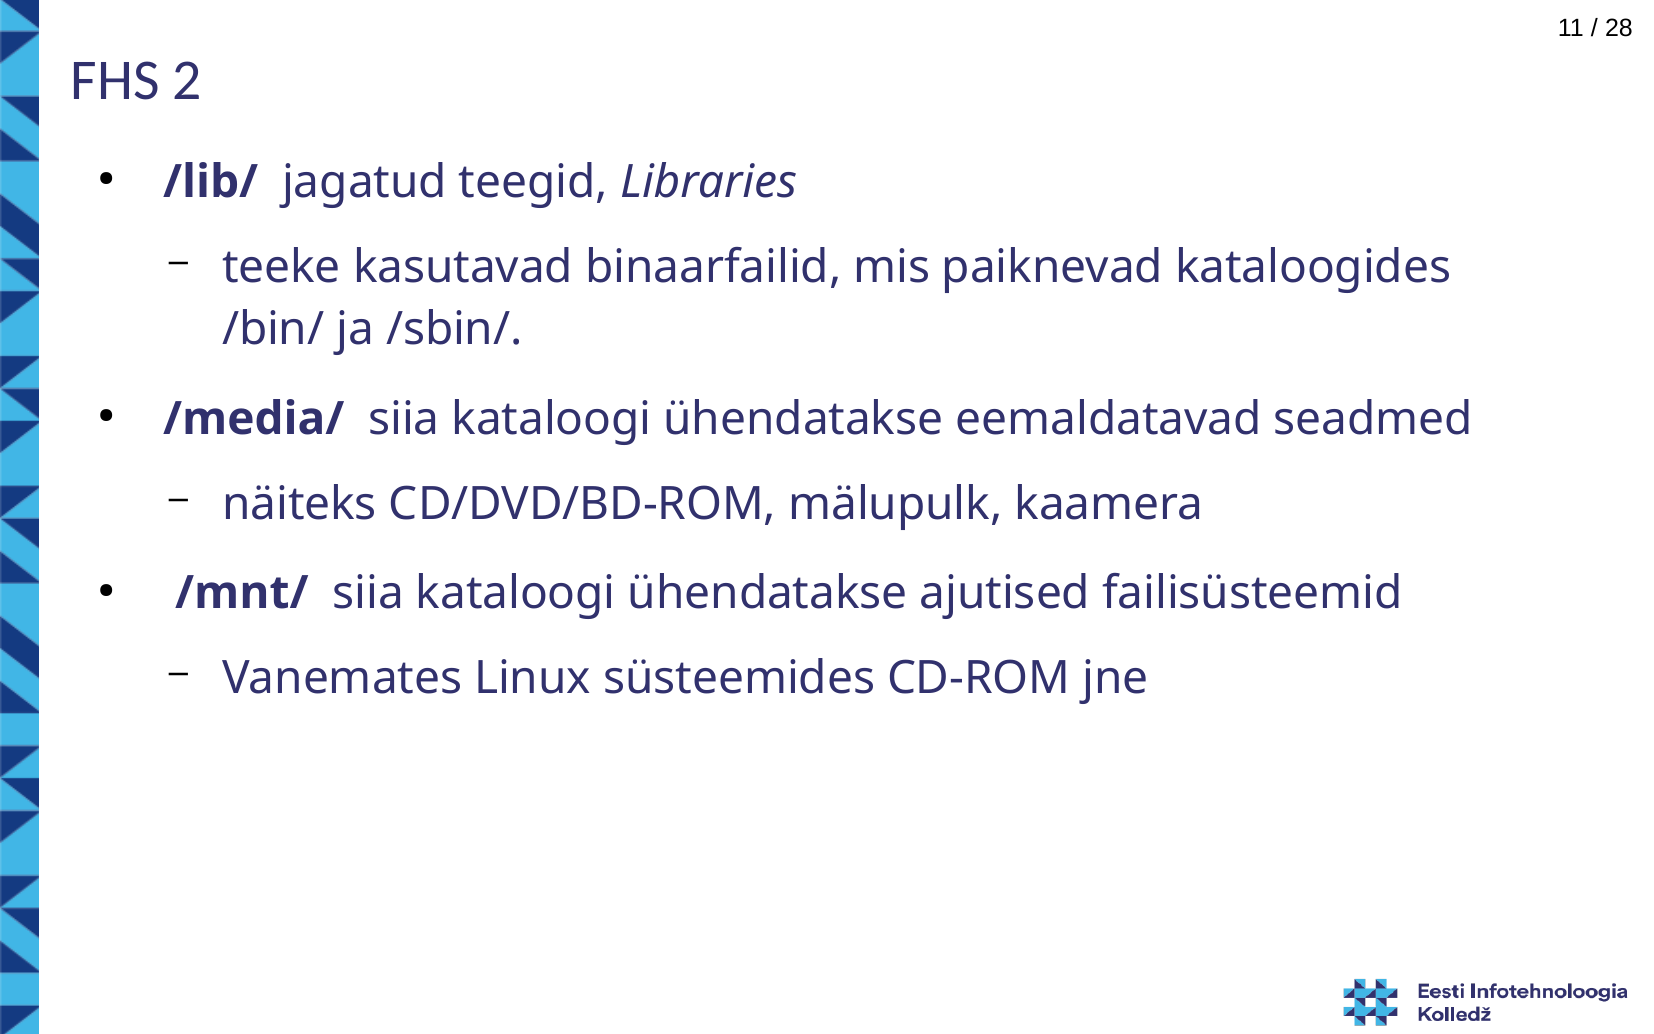

# FHS 2
 /lib/ jagatud teegid, Libraries
teeke kasutavad binaarfailid, mis paiknevad kataloogides /bin/ ja /sbin/.
 /media/ siia kataloogi ühendatakse eemaldatavad seadmed
näiteks CD/DVD/BD-ROM, mälupulk, kaamera
 /mnt/ siia kataloogi ühendatakse ajutised failisüsteemid
Vanemates Linux süsteemides CD-ROM jne